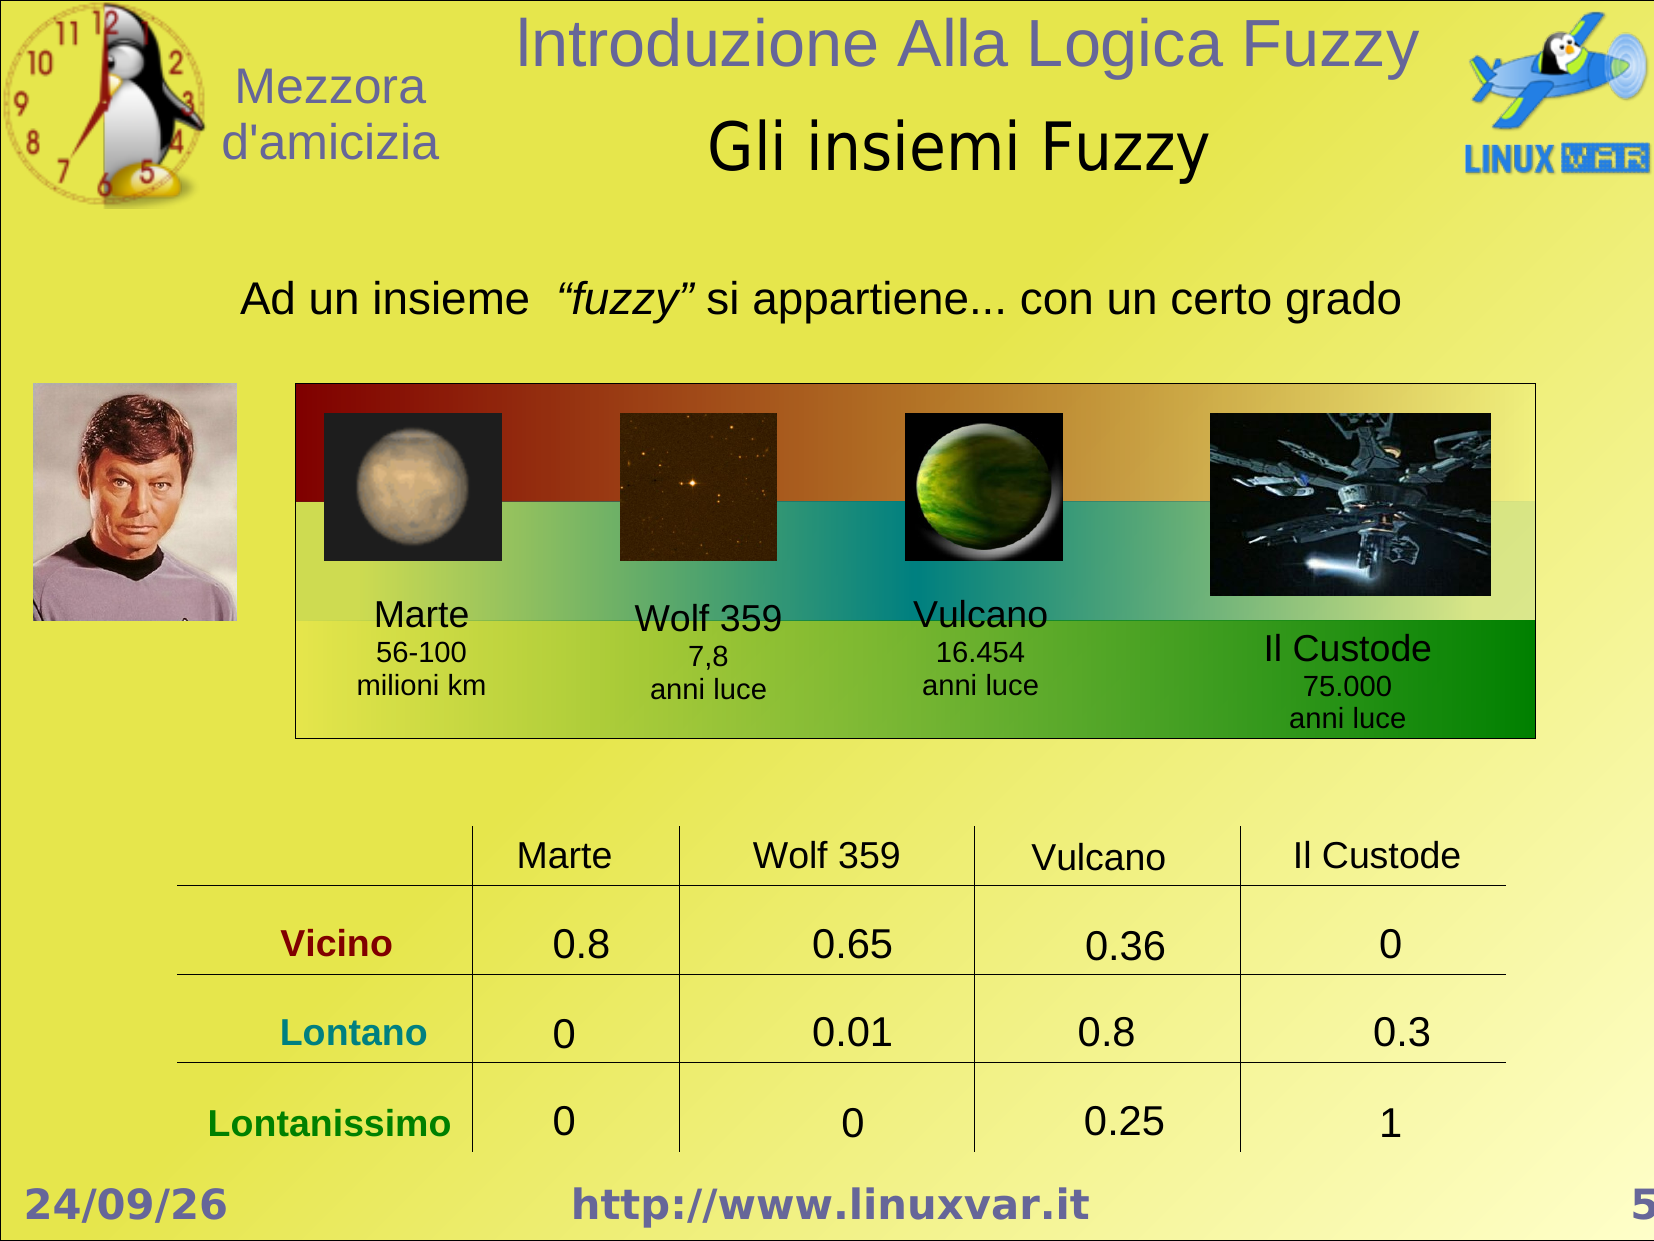

# Gli insiemi Fuzzy
Ad un insieme “fuzzy” si appartiene... con un certo grado
Marte
56-100
milioni km
Vulcano
16.454
anni luce
Wolf 359
7,8
anni luce
Il Custode
75.000
anni luce
Marte
Wolf 359
Il Custode
Vulcano
0.8
0.65
0
Vicino
0.36
0.01
0.8
0.3
Lontano
0
0
0.25
0
1
Lontanissimo
5